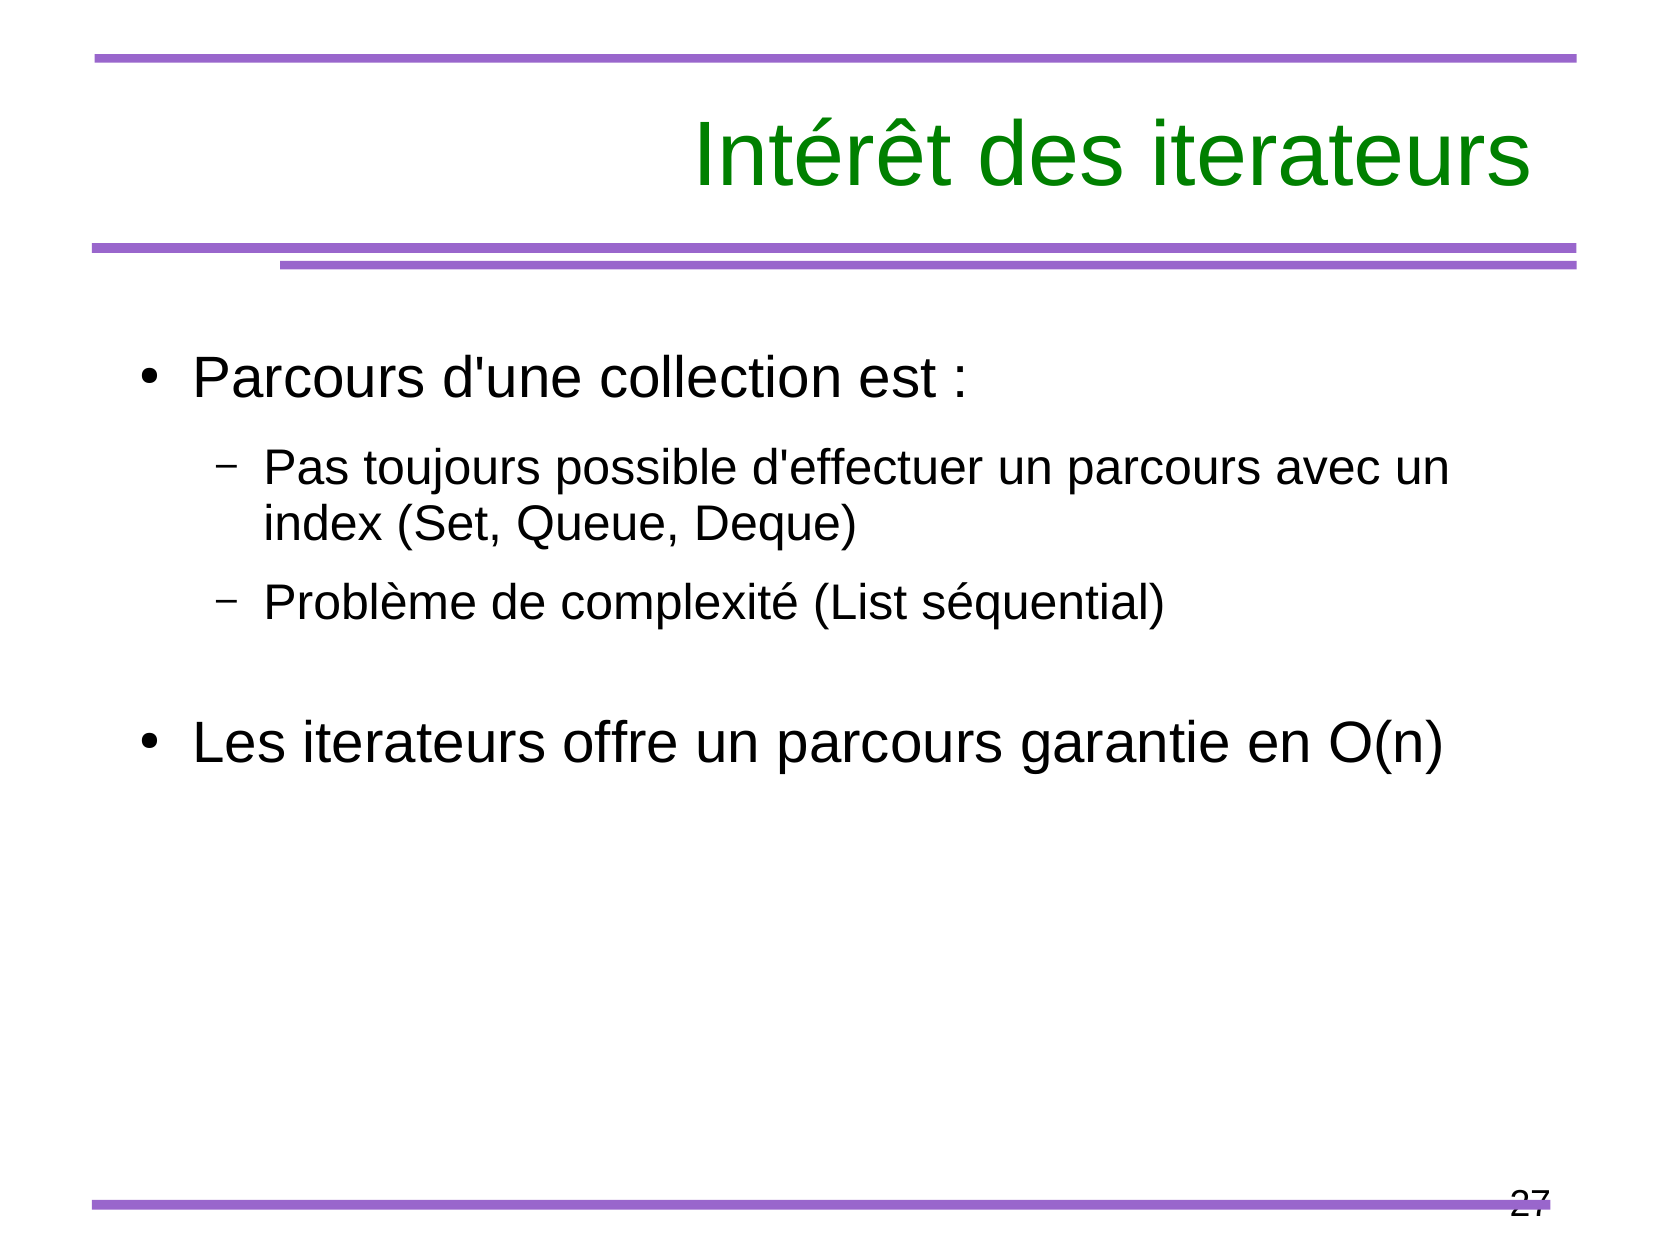

# Intérêt des iterateurs
Parcours d'une collection est :
Pas toujours possible d'effectuer un parcours avec un index (Set, Queue, Deque)
Problème de complexité (List séquential)
Les iterateurs offre un parcours garantie en O(n)